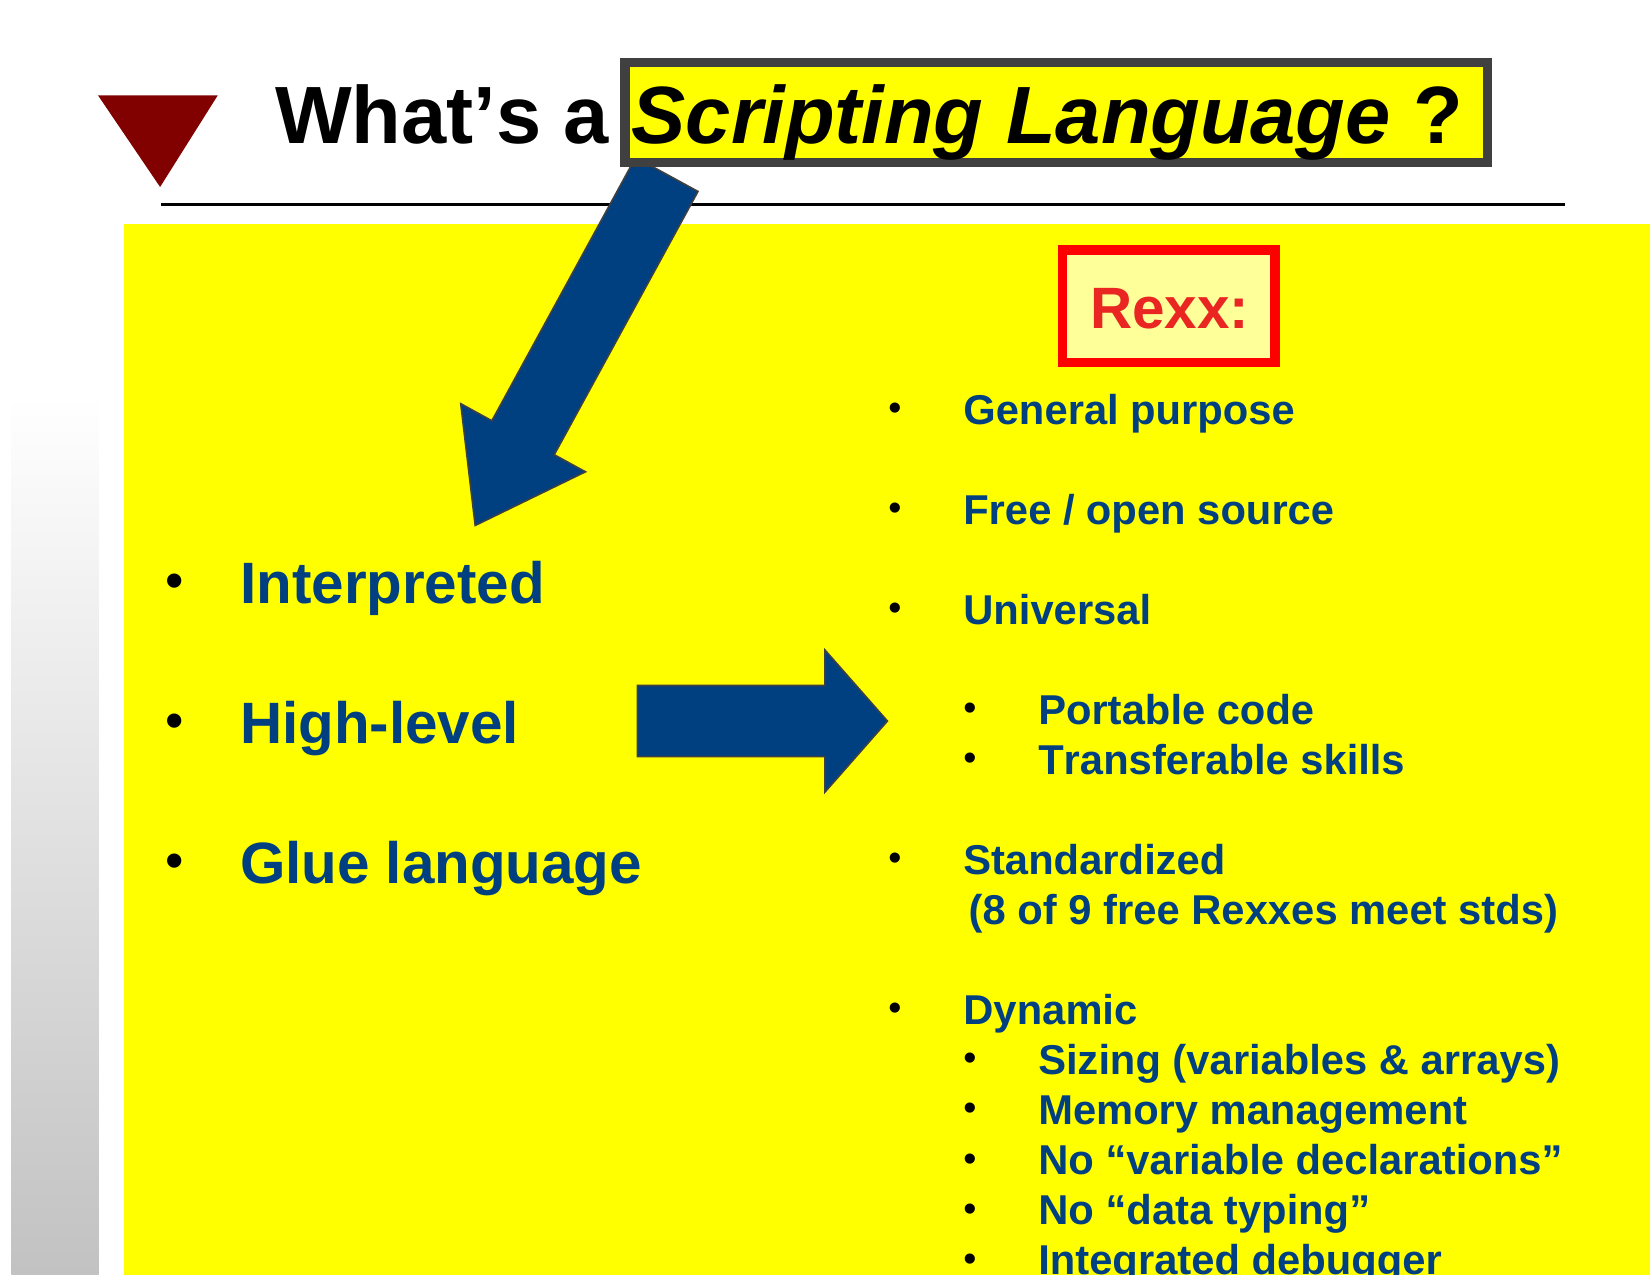

What’s a Scripting Language ?
Rexx:
General purpose
Free / open source
Universal
Portable code
Transferable skills
Standardized
 (8 of 9 free Rexxes meet stds)
Dynamic
Sizing (variables & arrays)
Memory management
No “variable declarations”
No “data typing”
Integrated debugger
Interpreted
High-level
Glue language